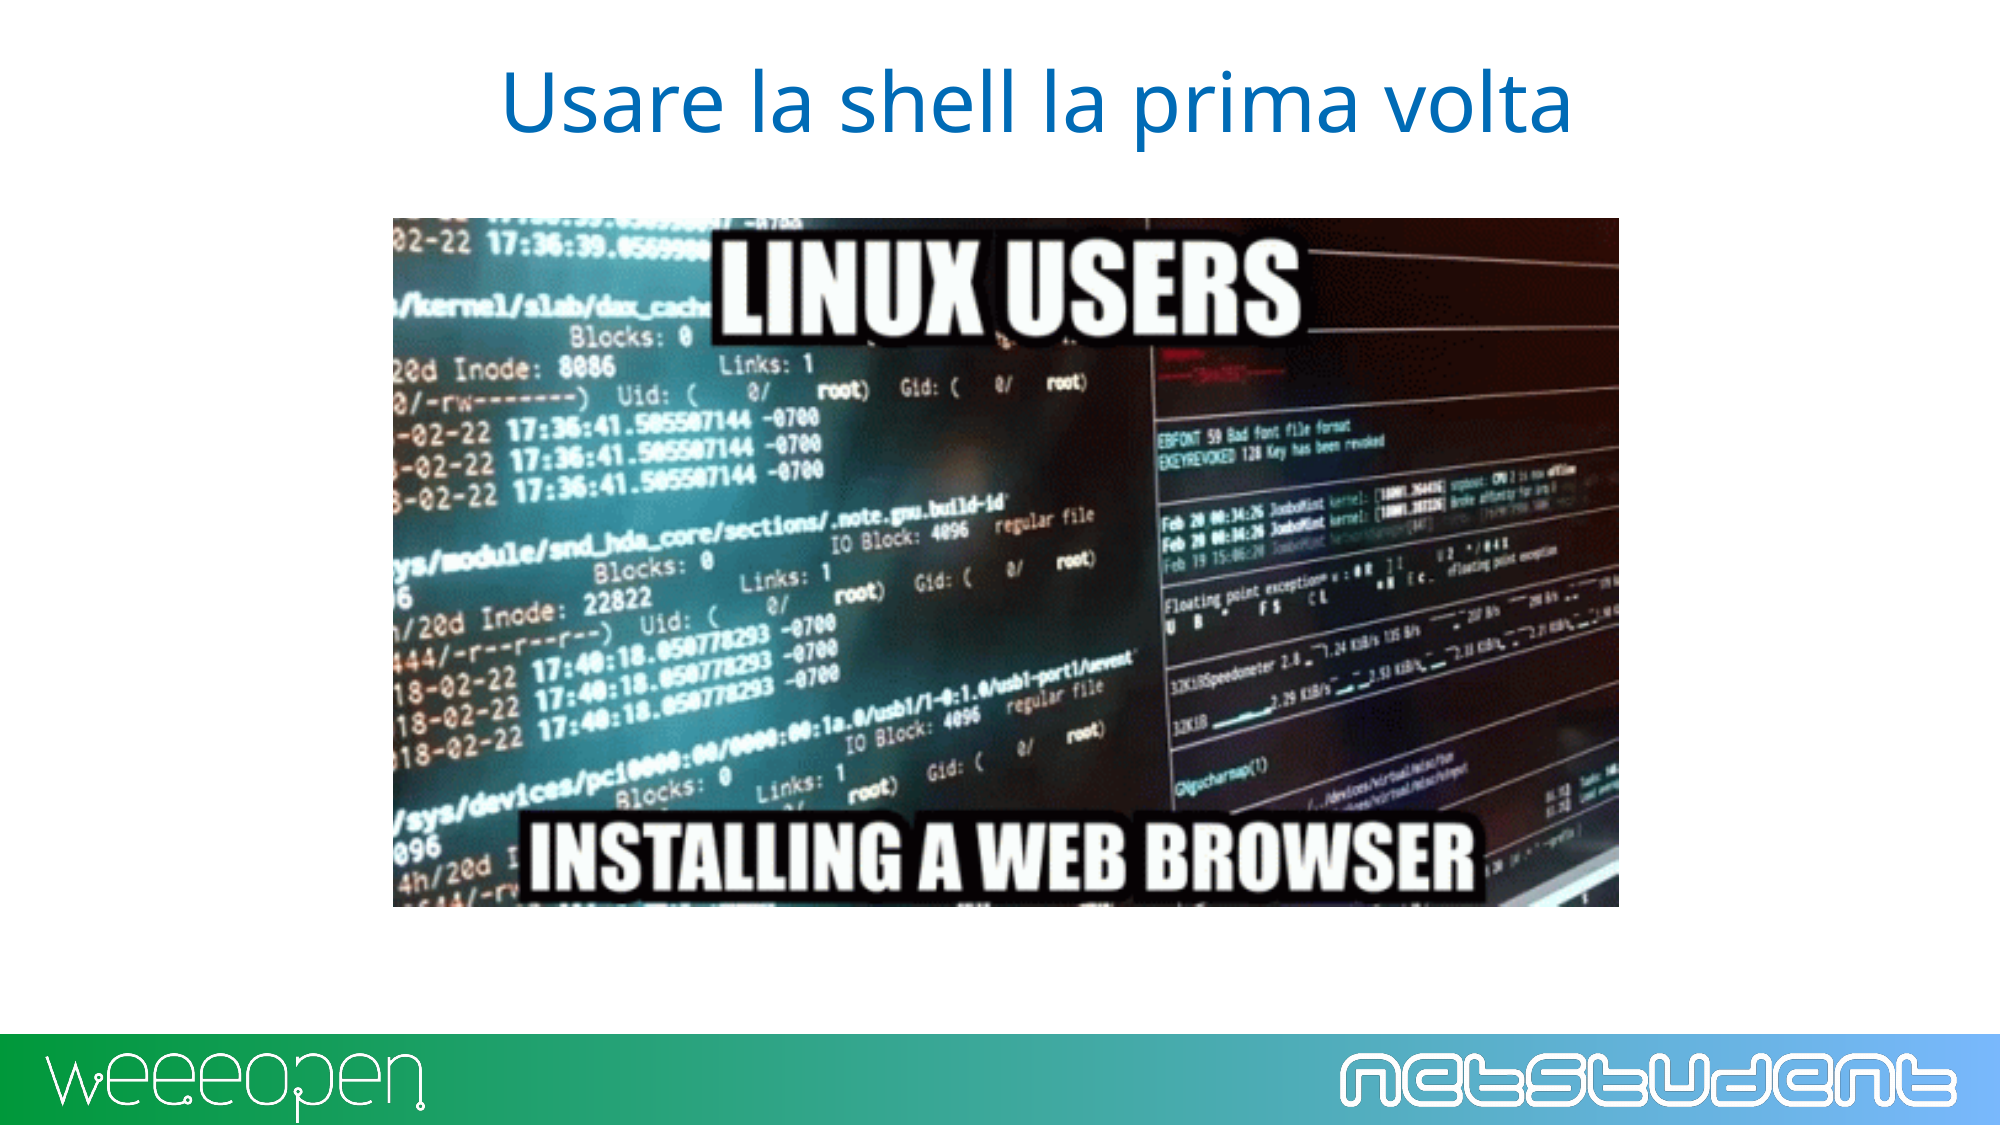

# Usare la shell la prima volta